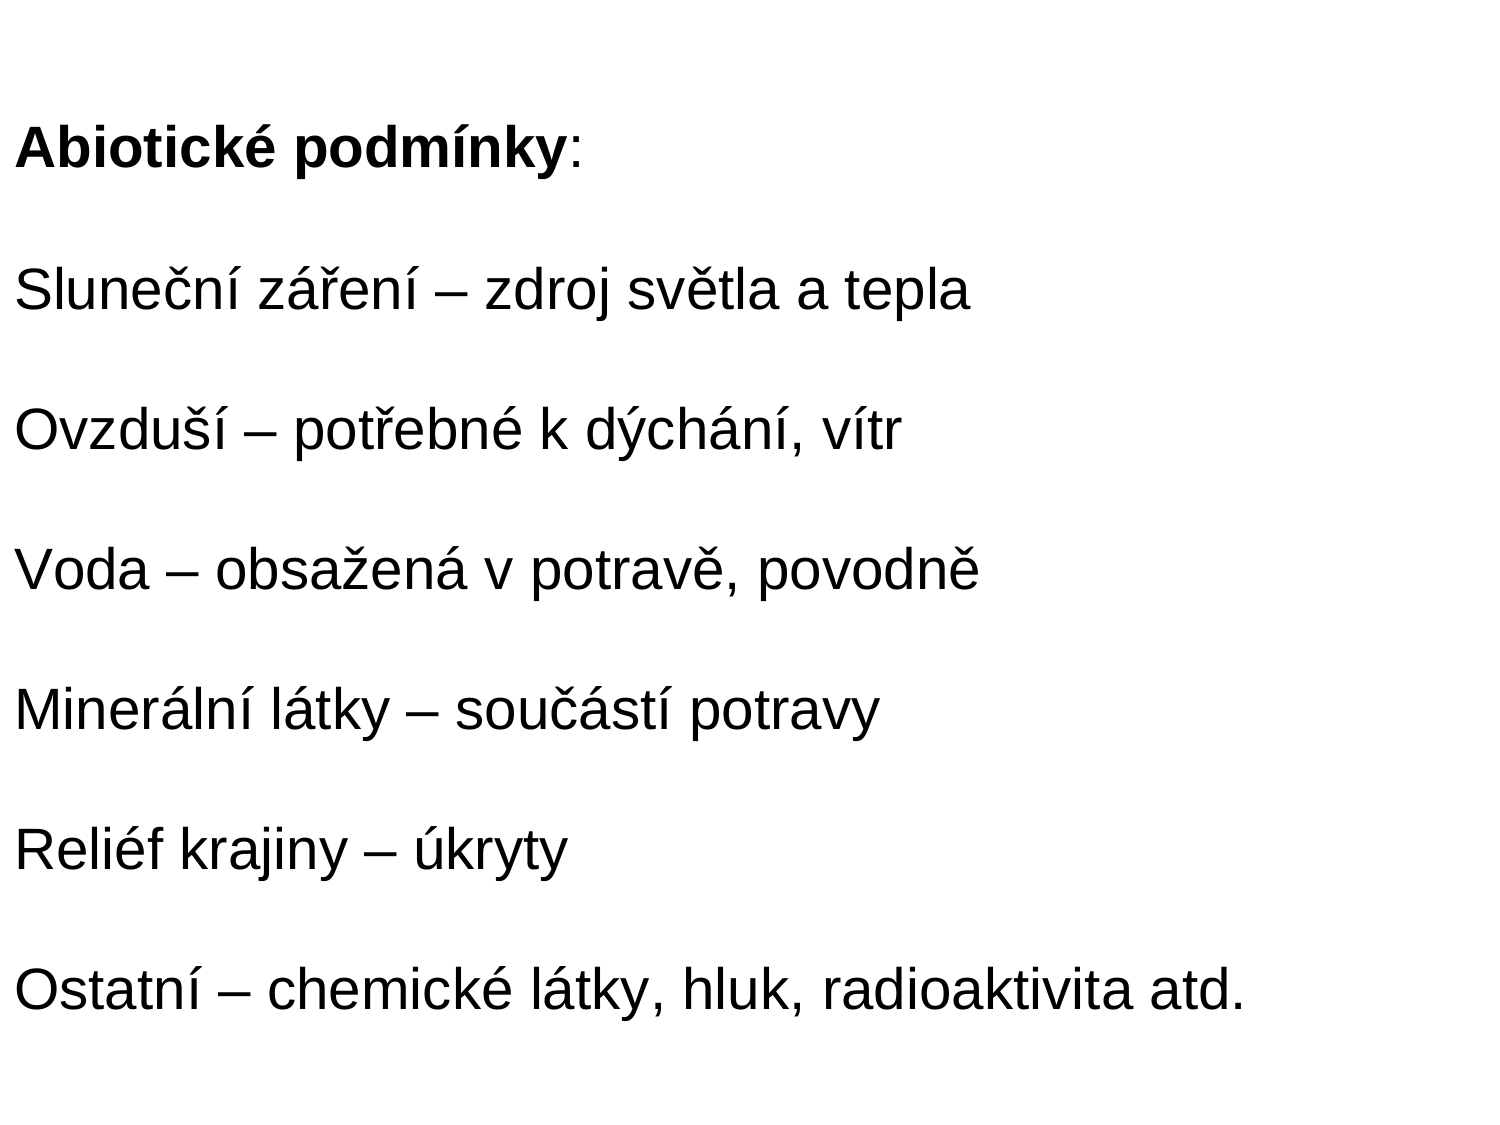

Abiotické podmínky:
Sluneční záření – zdroj světla a tepla
Ovzduší – potřebné k dýchání, vítr
Voda – obsažená v potravě, povodně
Minerální látky – součástí potravy
Reliéf krajiny – úkryty
Ostatní – chemické látky, hluk, radioaktivita atd.